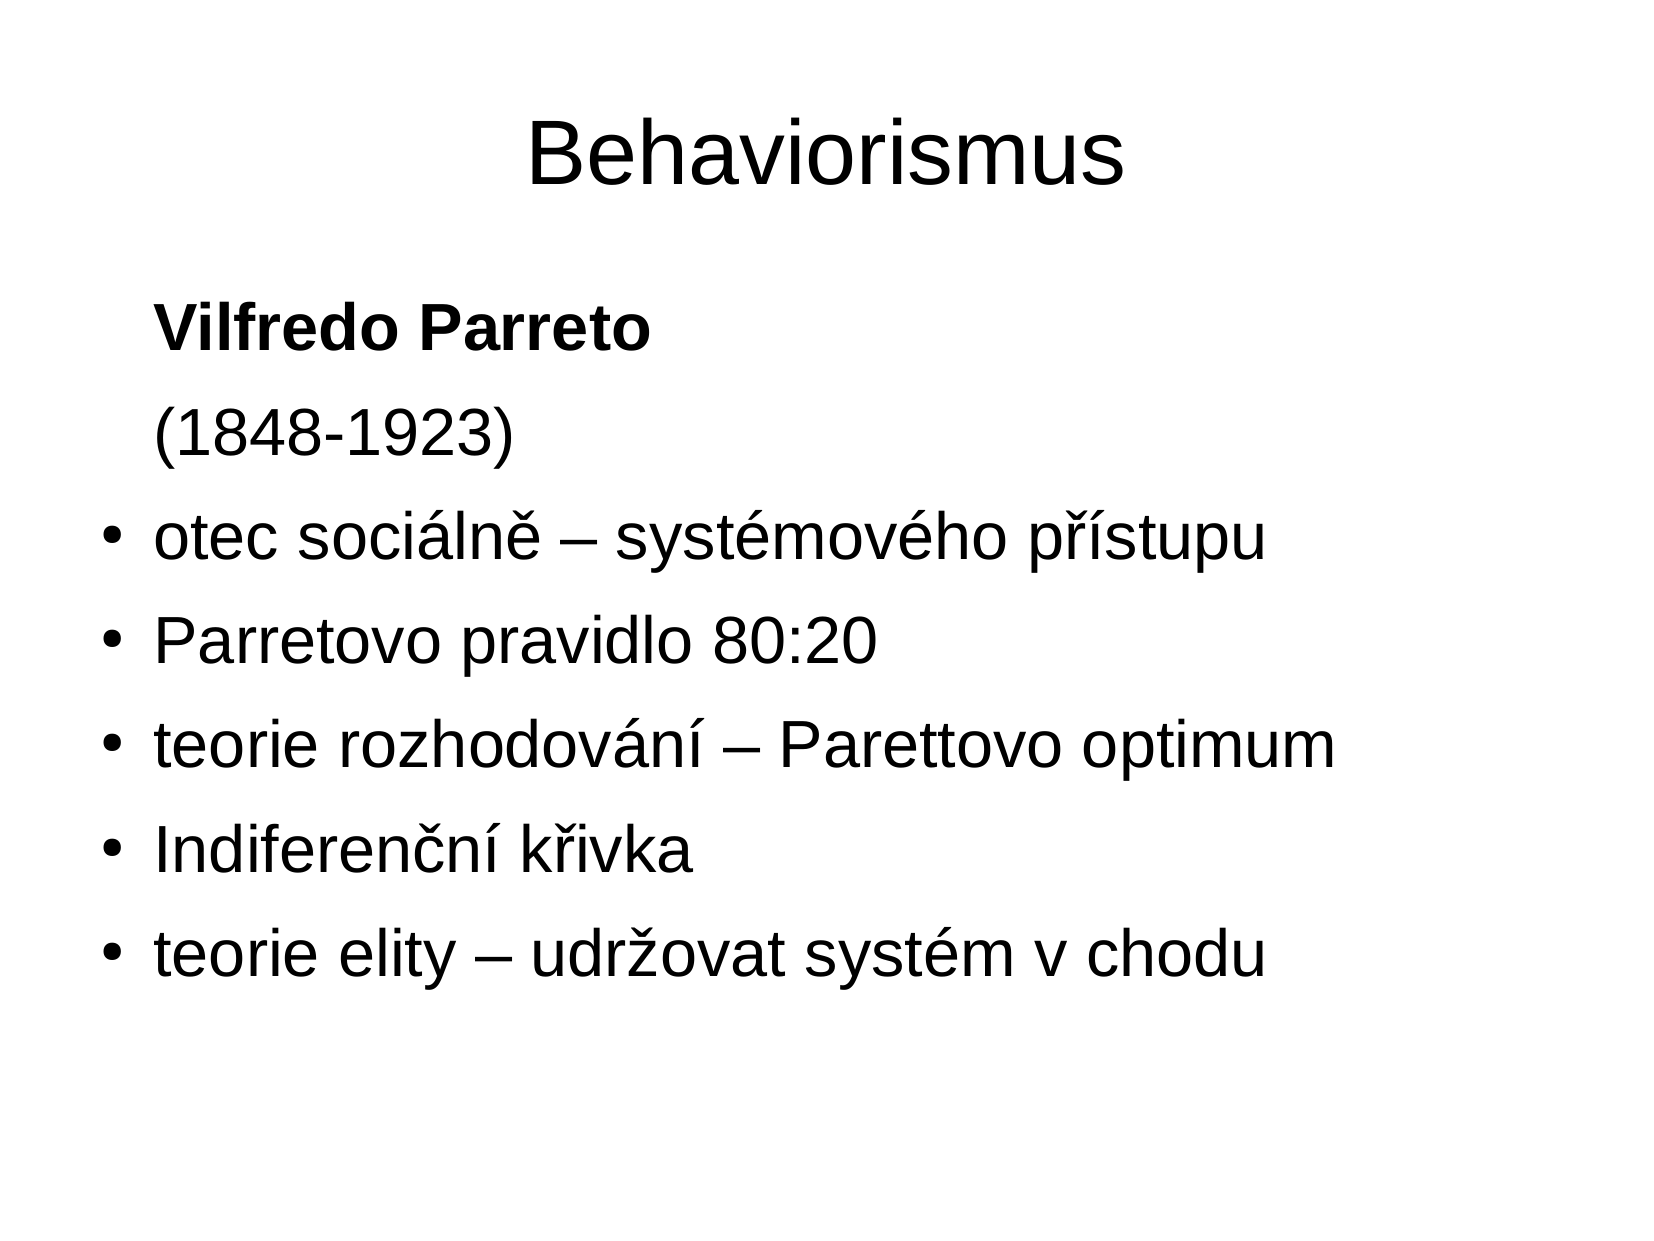

# Behaviorismus
Vilfredo Parreto
(1848-1923)
otec sociálně – systémového přístupu
Parretovo pravidlo 80:20
teorie rozhodování – Parettovo optimum
Indiferenční křivka
teorie elity – udržovat systém v chodu